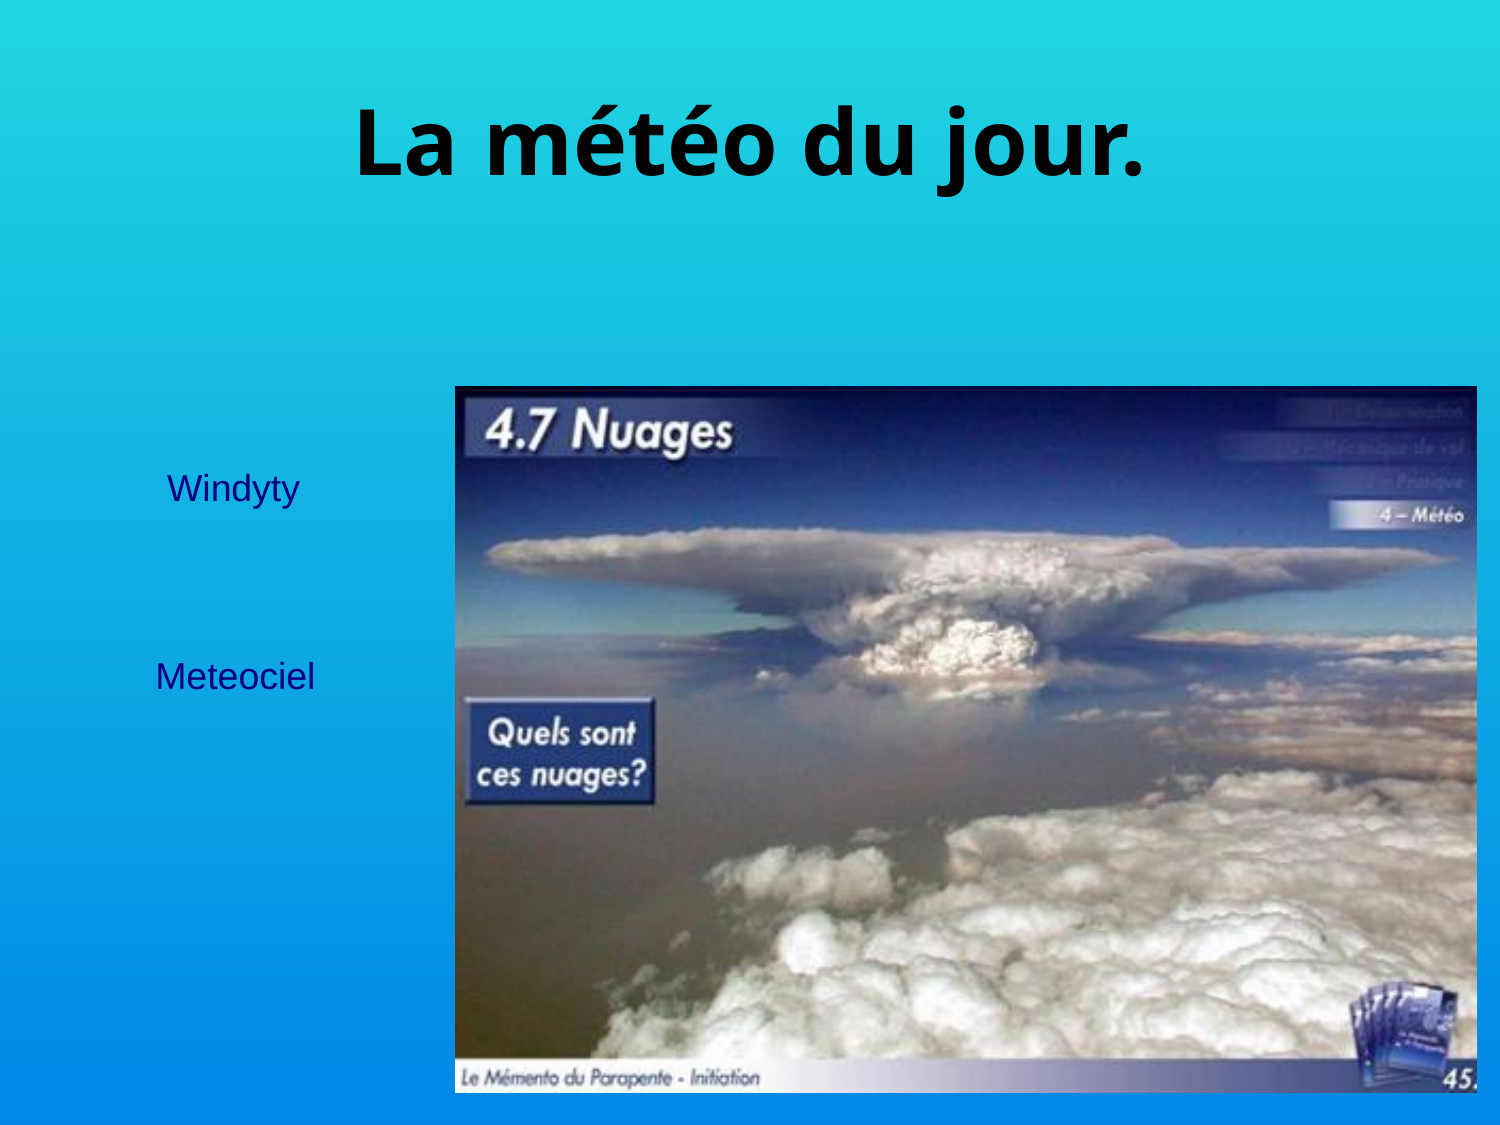

# La météo du jour.
Windyty
Meteociel